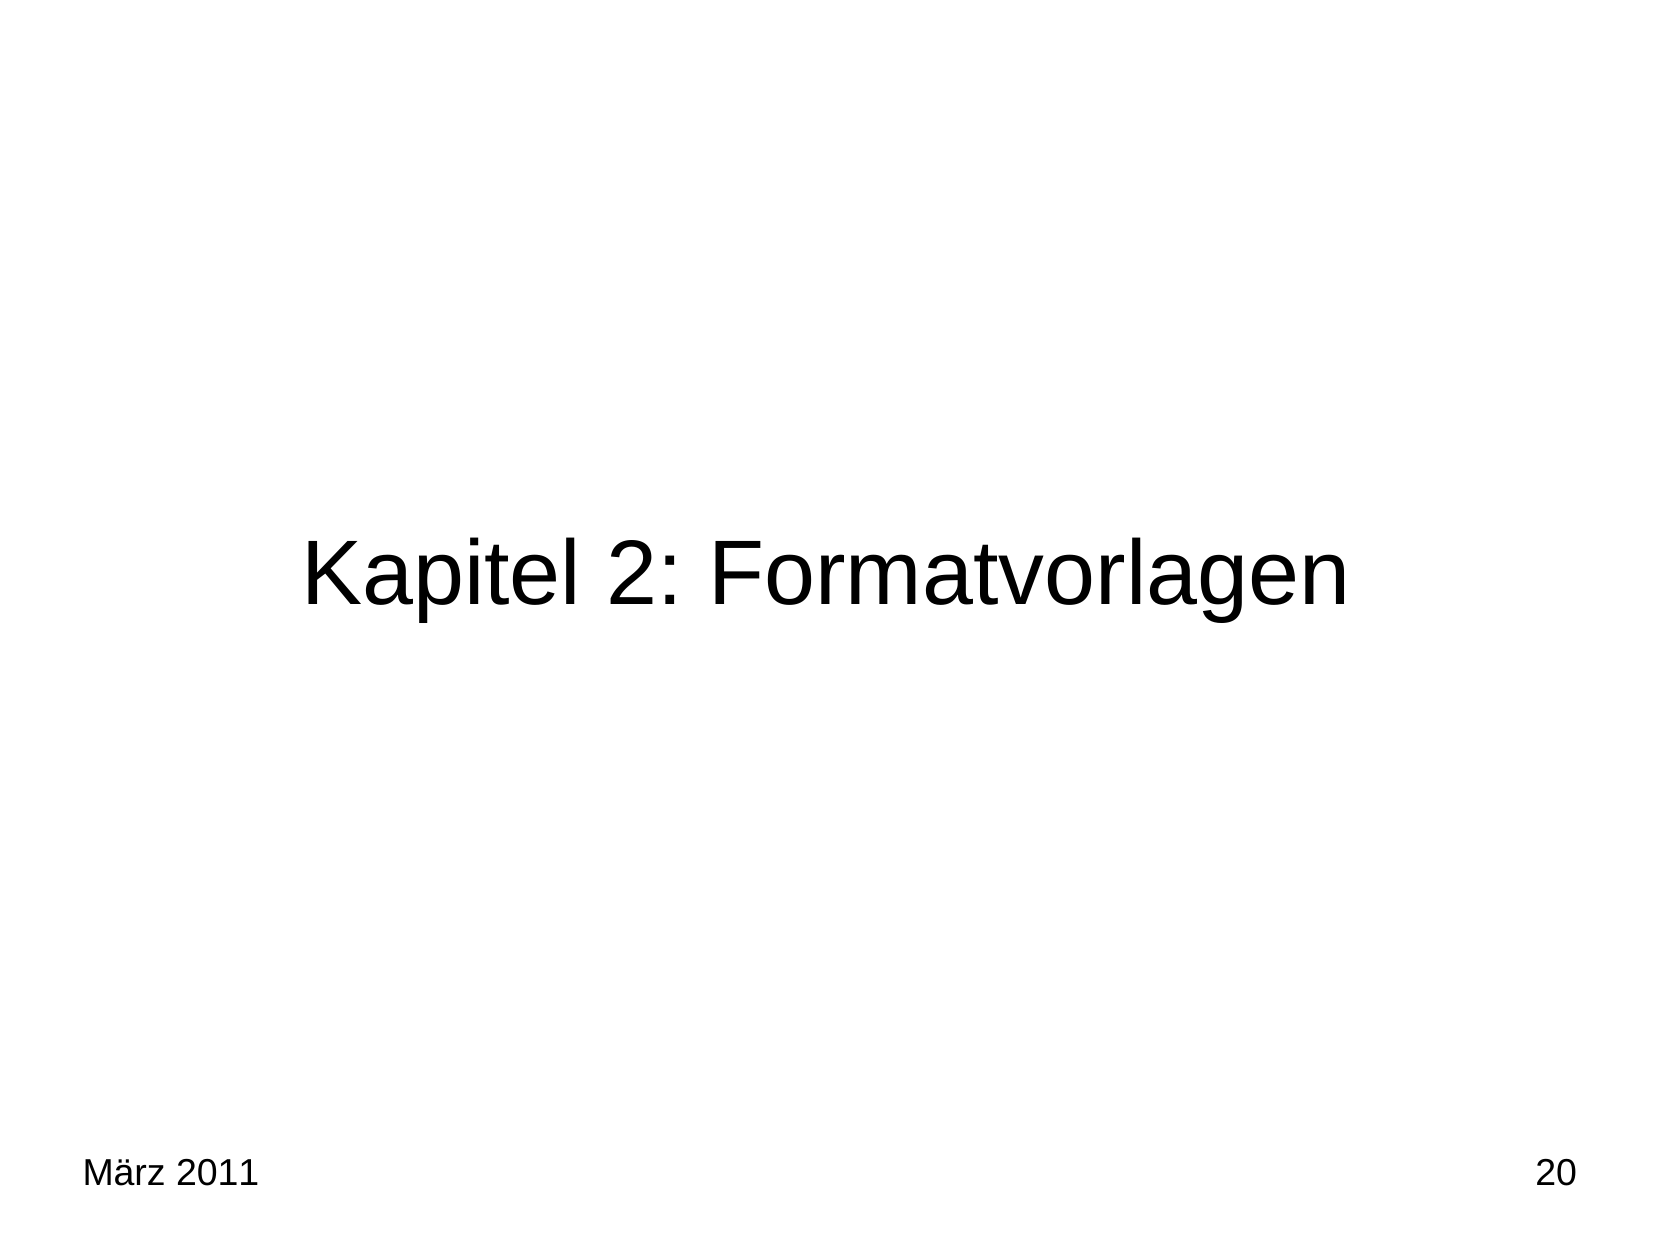

# Kapitel 2: Formatvorlagen
März 2011
20